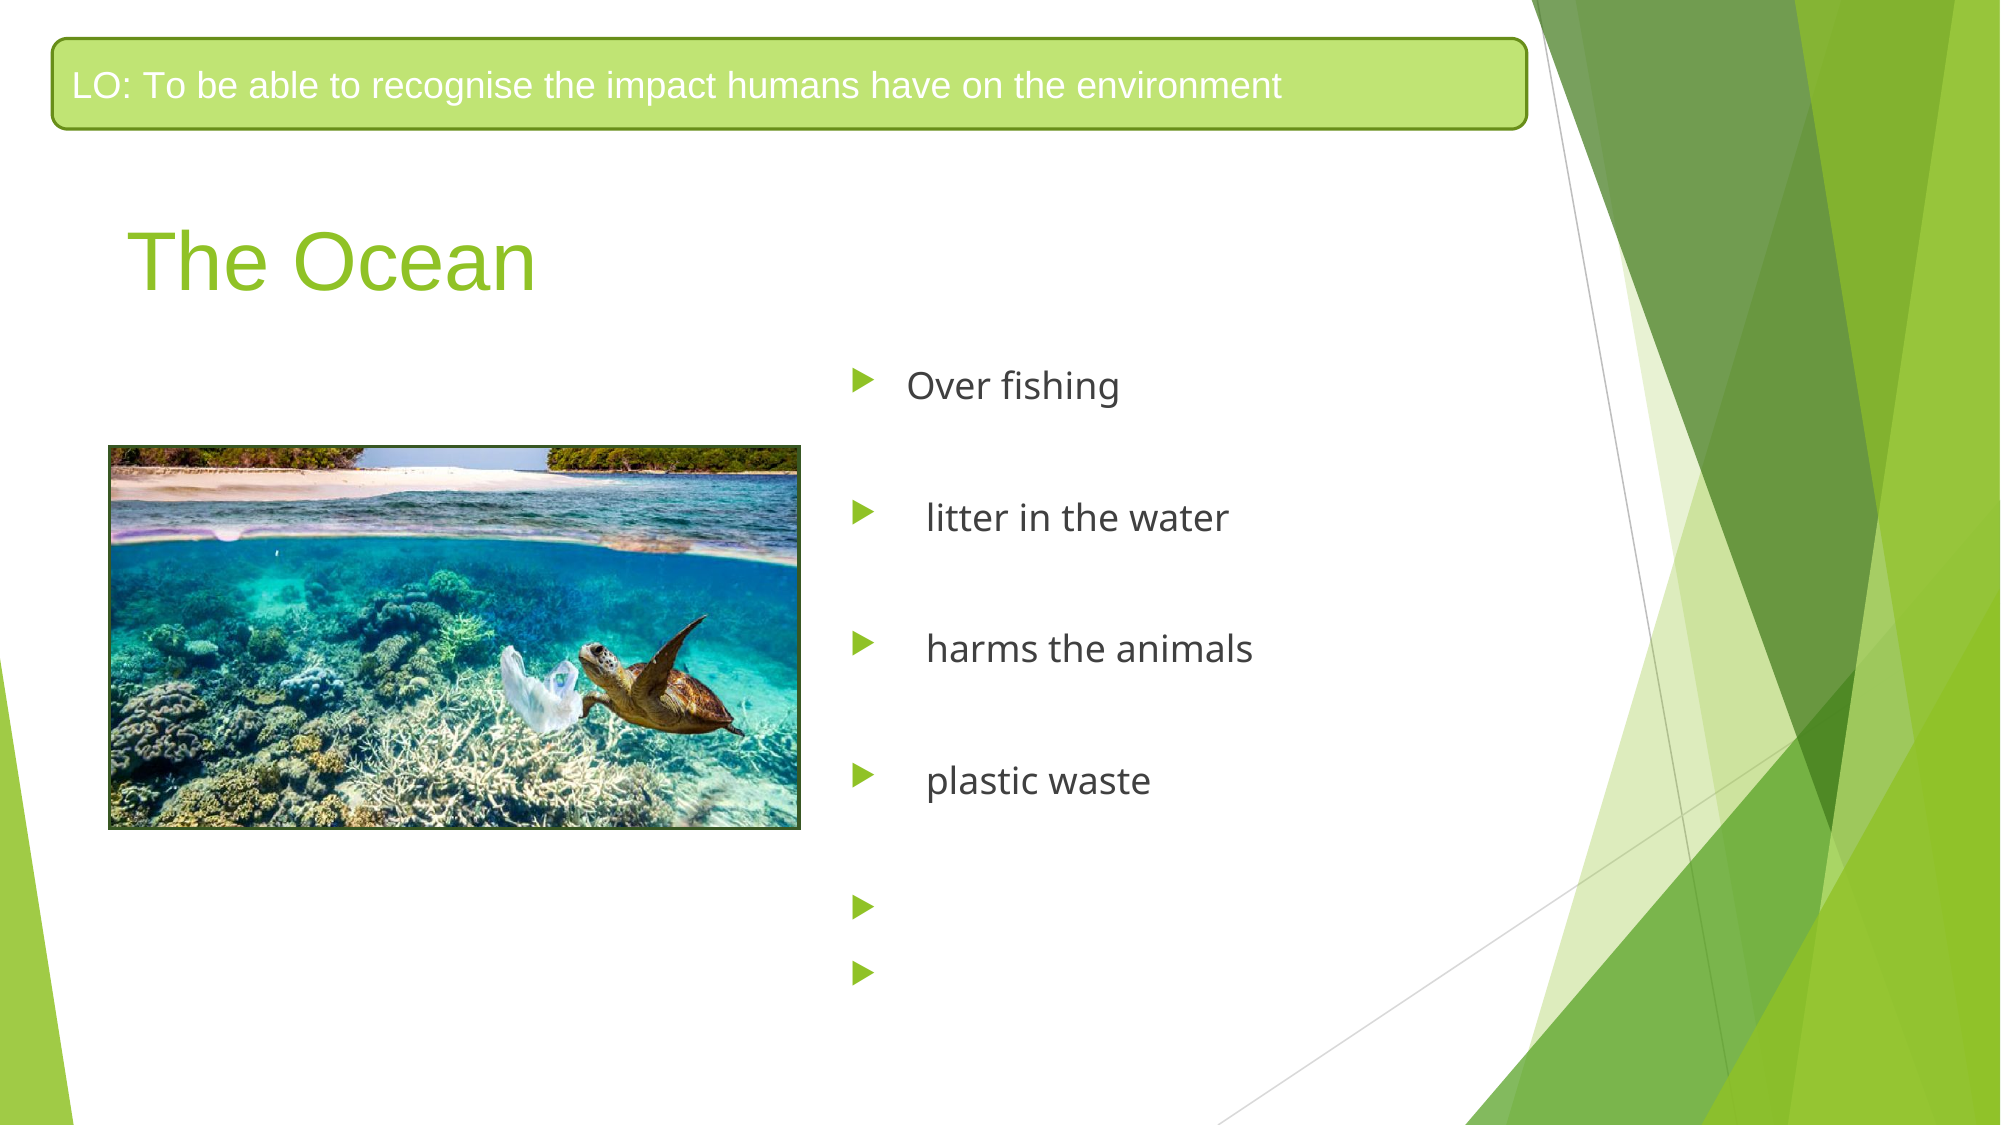

LO: To be able to recognise the impact humans have on the environment
# The Ocean
Over fishing
 litter in the water
 harms the animals
 plastic waste